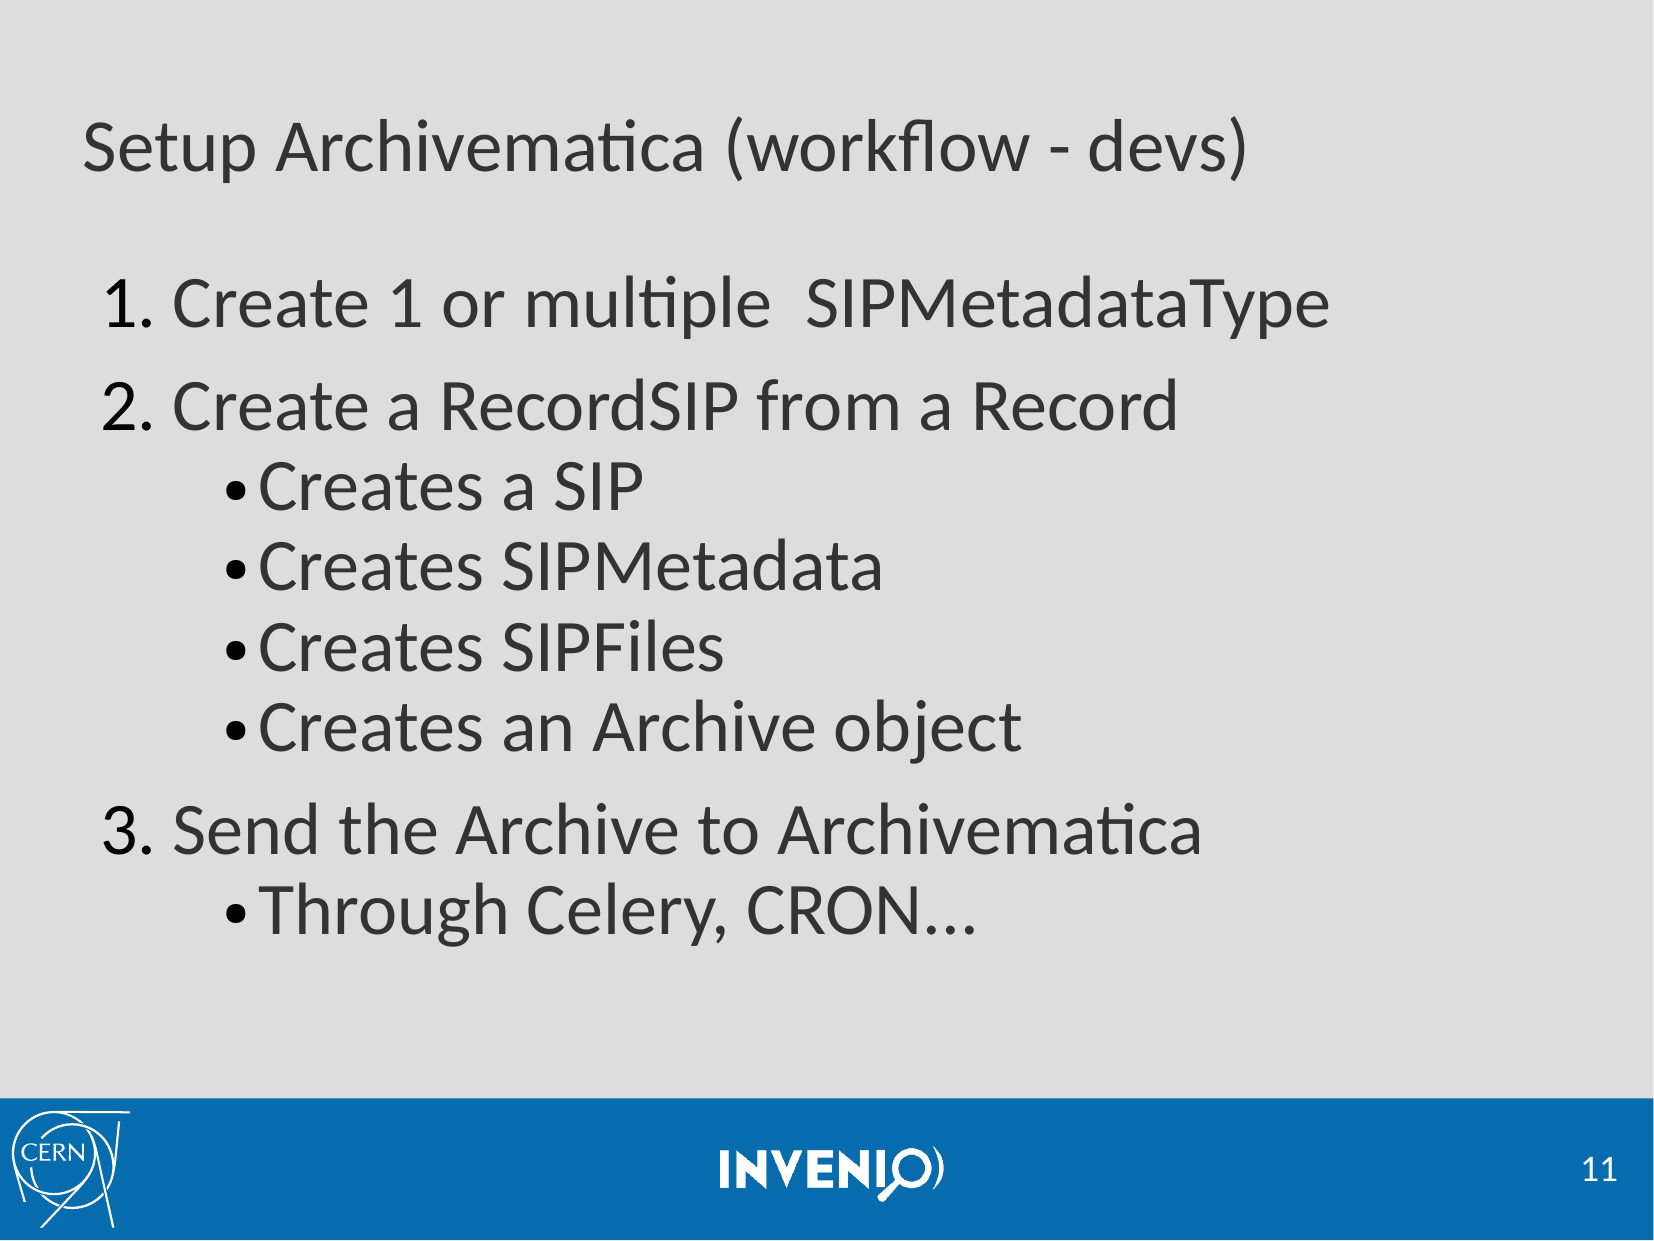

# Setup Archivematica (workflow - devs)
 Create 1 or multiple SIPMetadataType
 Create a RecordSIP from a Record
Creates a SIP
Creates SIPMetadata
Creates SIPFiles
Creates an Archive object
 Send the Archive to Archivematica
Through Celery, CRON...
11